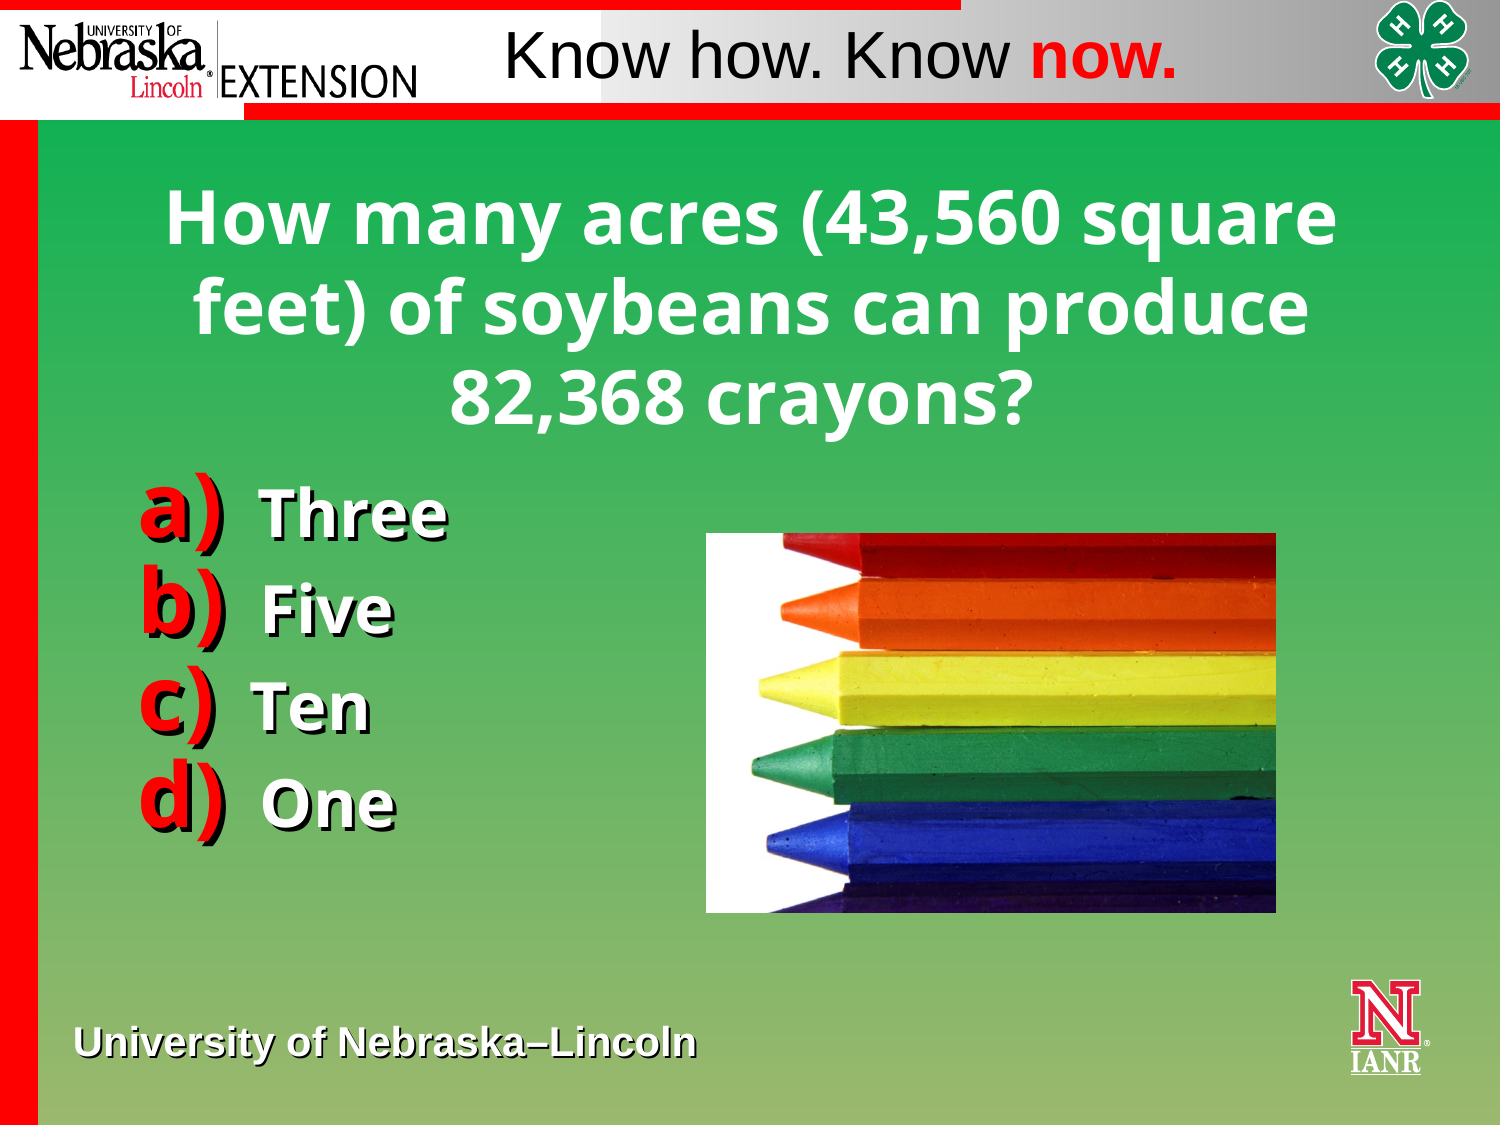

# How many acres (43,560 square feet) of soybeans can produce 82,368 crayons?
 Three
 Five
 Ten
 One